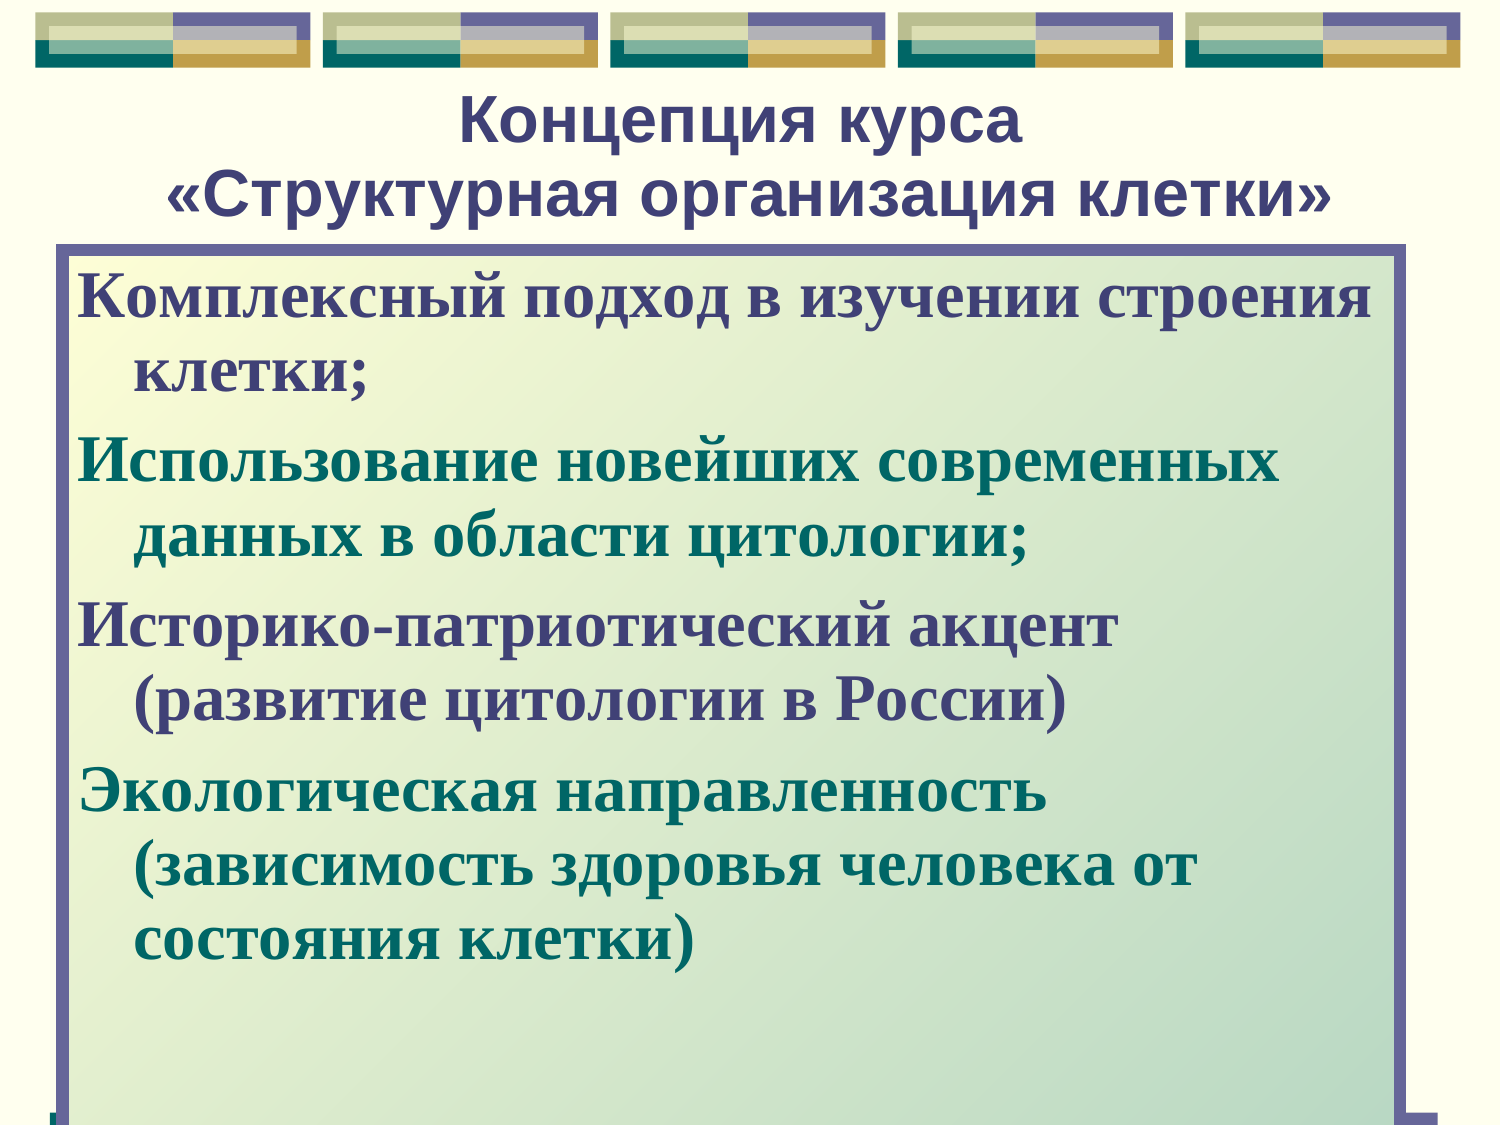

# Концепция курса «Структурная организация клетки»
Комплексный подход в изучении строения клетки;
Использование новейших современных данных в области цитологии;
Историко-патриотический акцент (развитие цитологии в России)
Экологическая направленность (зависимость здоровья человека от состояния клетки)